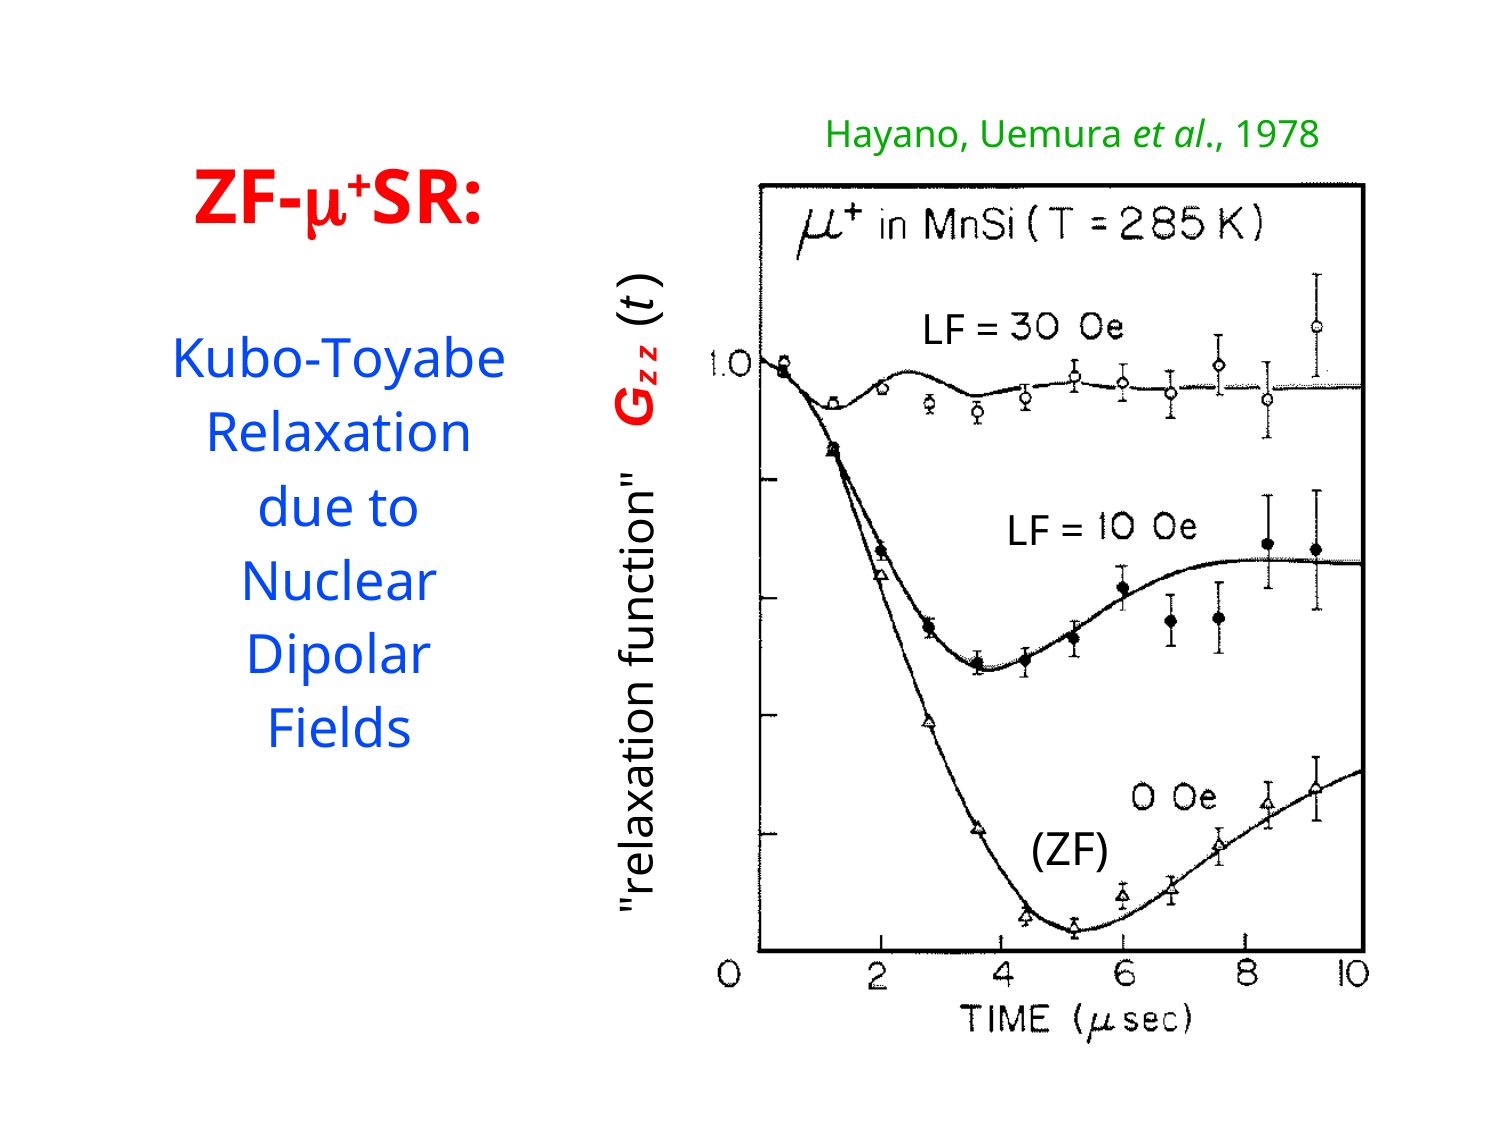

Hayano, Uemura et al., 1978
# ZF-+SR: Kubo-Toyabe Relaxation due to Nuclear Dipolar Fields
LF =
LF =
"relaxation function" Gz z (t )
(ZF)